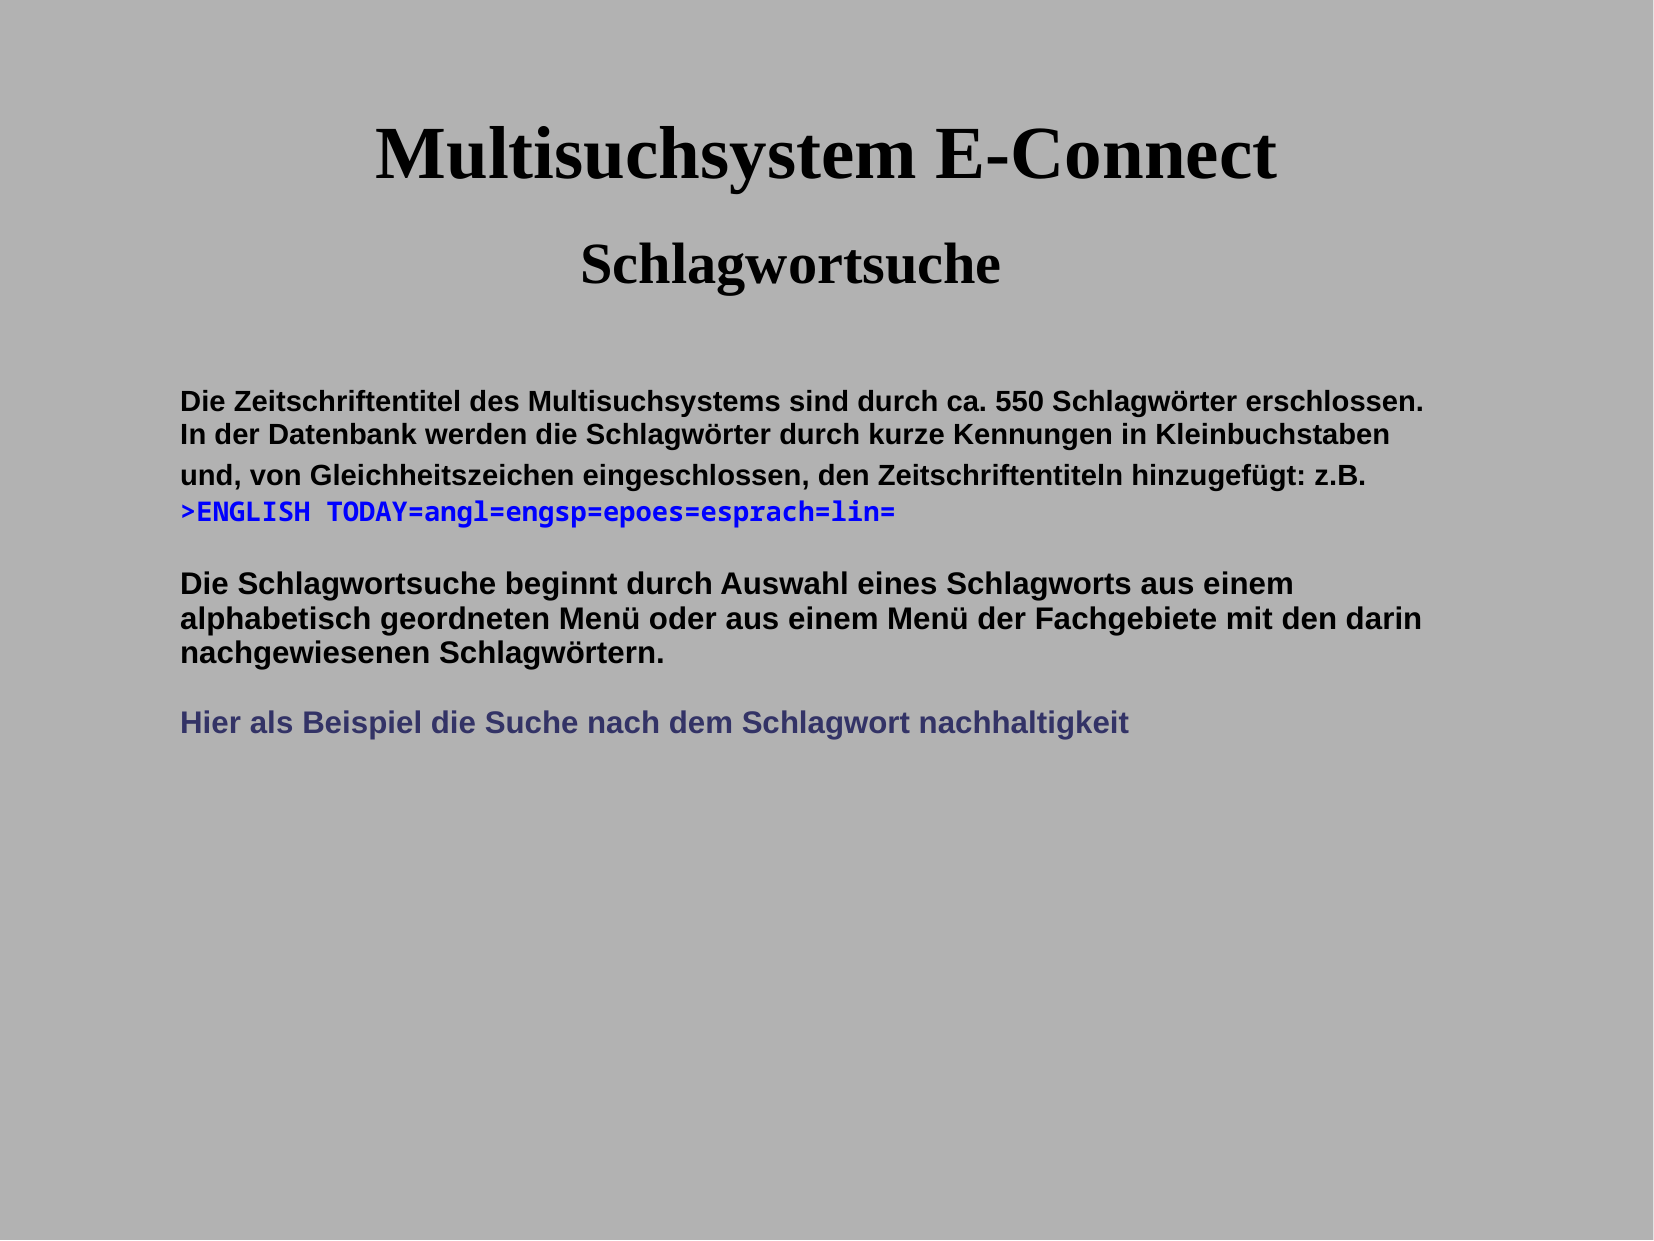

# Multisuchsystem E-Connect
Schlagwortsuche
Die Zeitschriftentitel des Multisuchsystems sind durch ca. 550 Schlagwörter erschlossen. In der Datenbank werden die Schlagwörter durch kurze Kennungen in Kleinbuchstaben und, von Gleichheitszeichen eingeschlossen, den Zeitschriftentiteln hinzugefügt: z.B.
>ENGLISH TODAY=angl=engsp=epoes=esprach=lin=
Die Schlagwortsuche beginnt durch Auswahl eines Schlagworts aus einem alphabetisch geordneten Menü oder aus einem Menü der Fachgebiete mit den darin nachgewiesenen Schlagwörtern.
Hier als Beispiel die Suche nach dem Schlagwort nachhaltigkeit